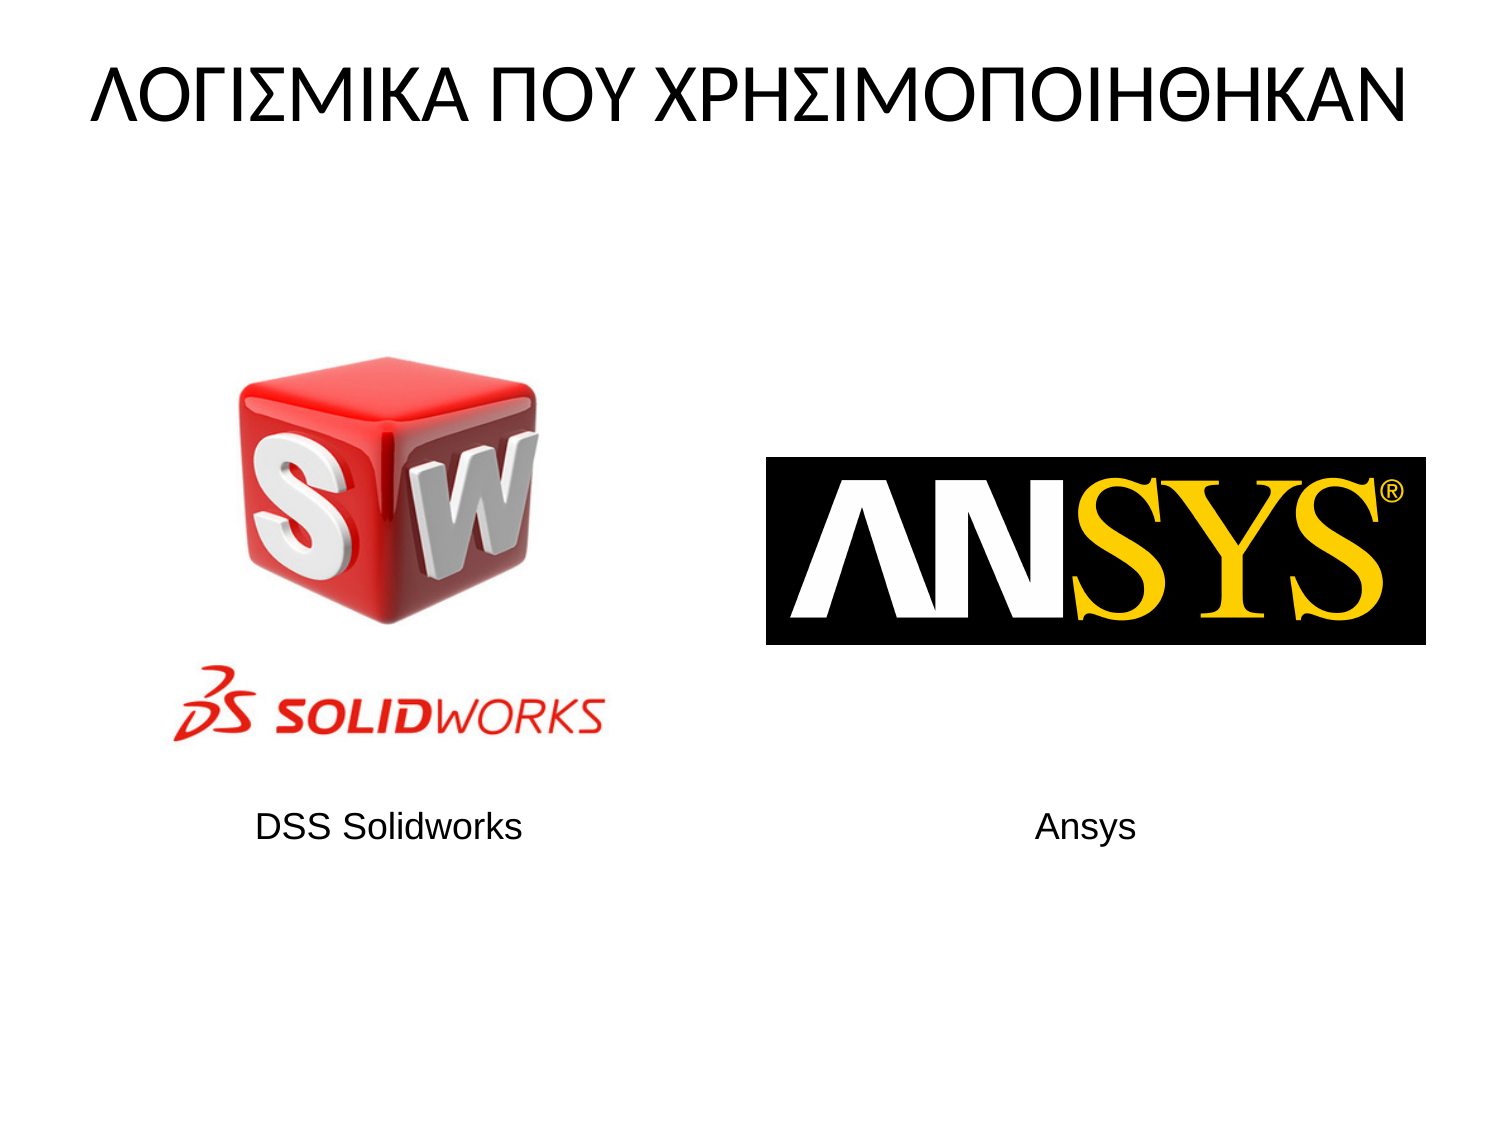

# ΛΟΓΙΣΜΙΚΑ ΠΟΥ ΧΡΗΣΙΜΟΠΟΙΗΘΗΚΑΝ
DSS Solidworks
Ansys